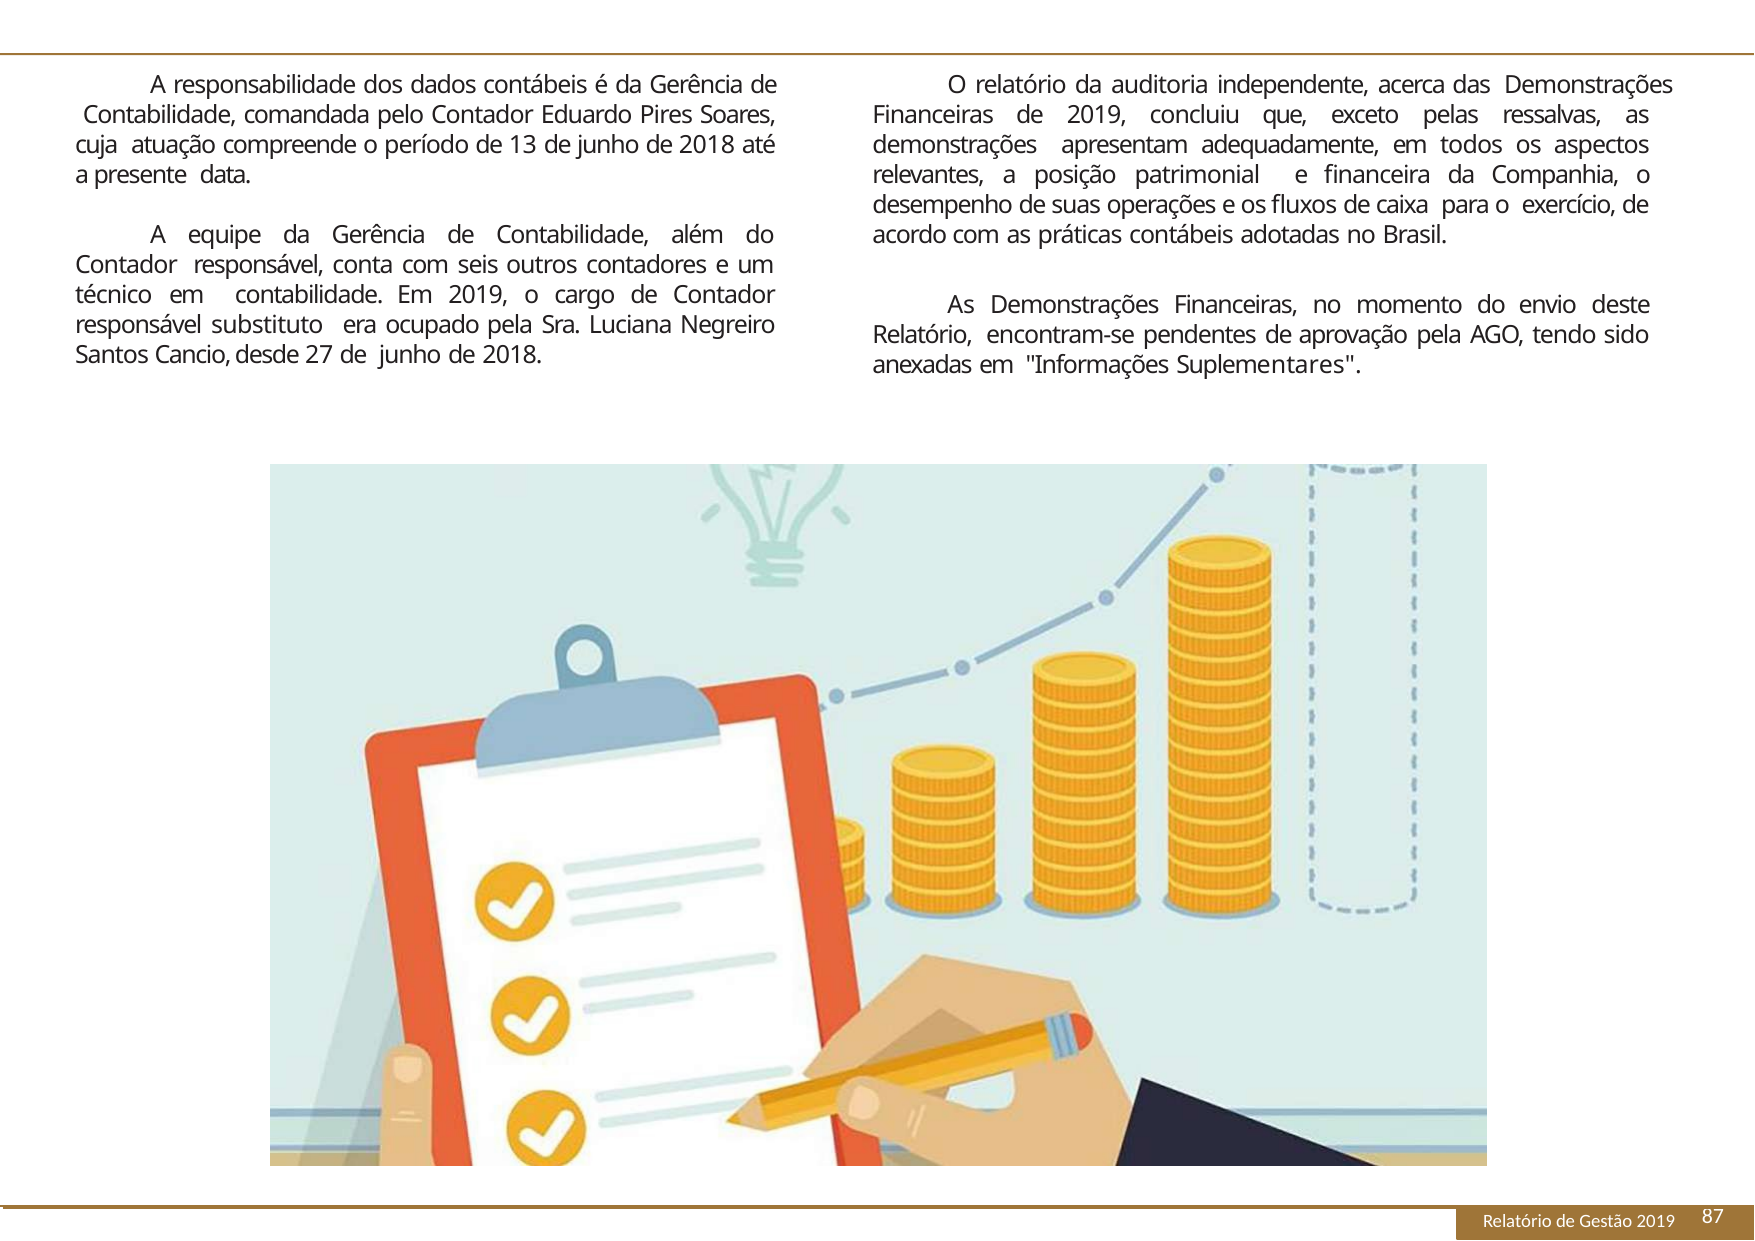

A responsabilidade dos dados contábeis é da Gerência de Contabilidade, comandada pelo Contador Eduardo Pires Soares, cuja atuação compreende o período de 13 de junho de 2018 até a presente data.
A equipe da Gerência de Contabilidade, além do Contador responsável, conta com seis outros contadores e um técnico em contabilidade. Em 2019, o cargo de Contador responsável substituto era ocupado pela Sra. Luciana Negreiro Santos Cancio, desde 27 de junho de 2018.
O relatório da auditoria independente, acerca das Demonstrações Financeiras de 2019, concluiu que, exceto pelas ressalvas, as demonstrações apresentam adequadamente, em todos os aspectos relevantes, a posição patrimonial e financeira da Companhia, o desempenho de suas operações e os fluxos de caixa para o exercício, de acordo com as práticas contábeis adotadas no Brasil.
As Demonstrações Financeiras, no momento do envio deste Relatório, encontram-se pendentes de aprovação pela AGO, tendo sido anexadas em "Informações Suplementares".
87
Relatório de Gestão 2019